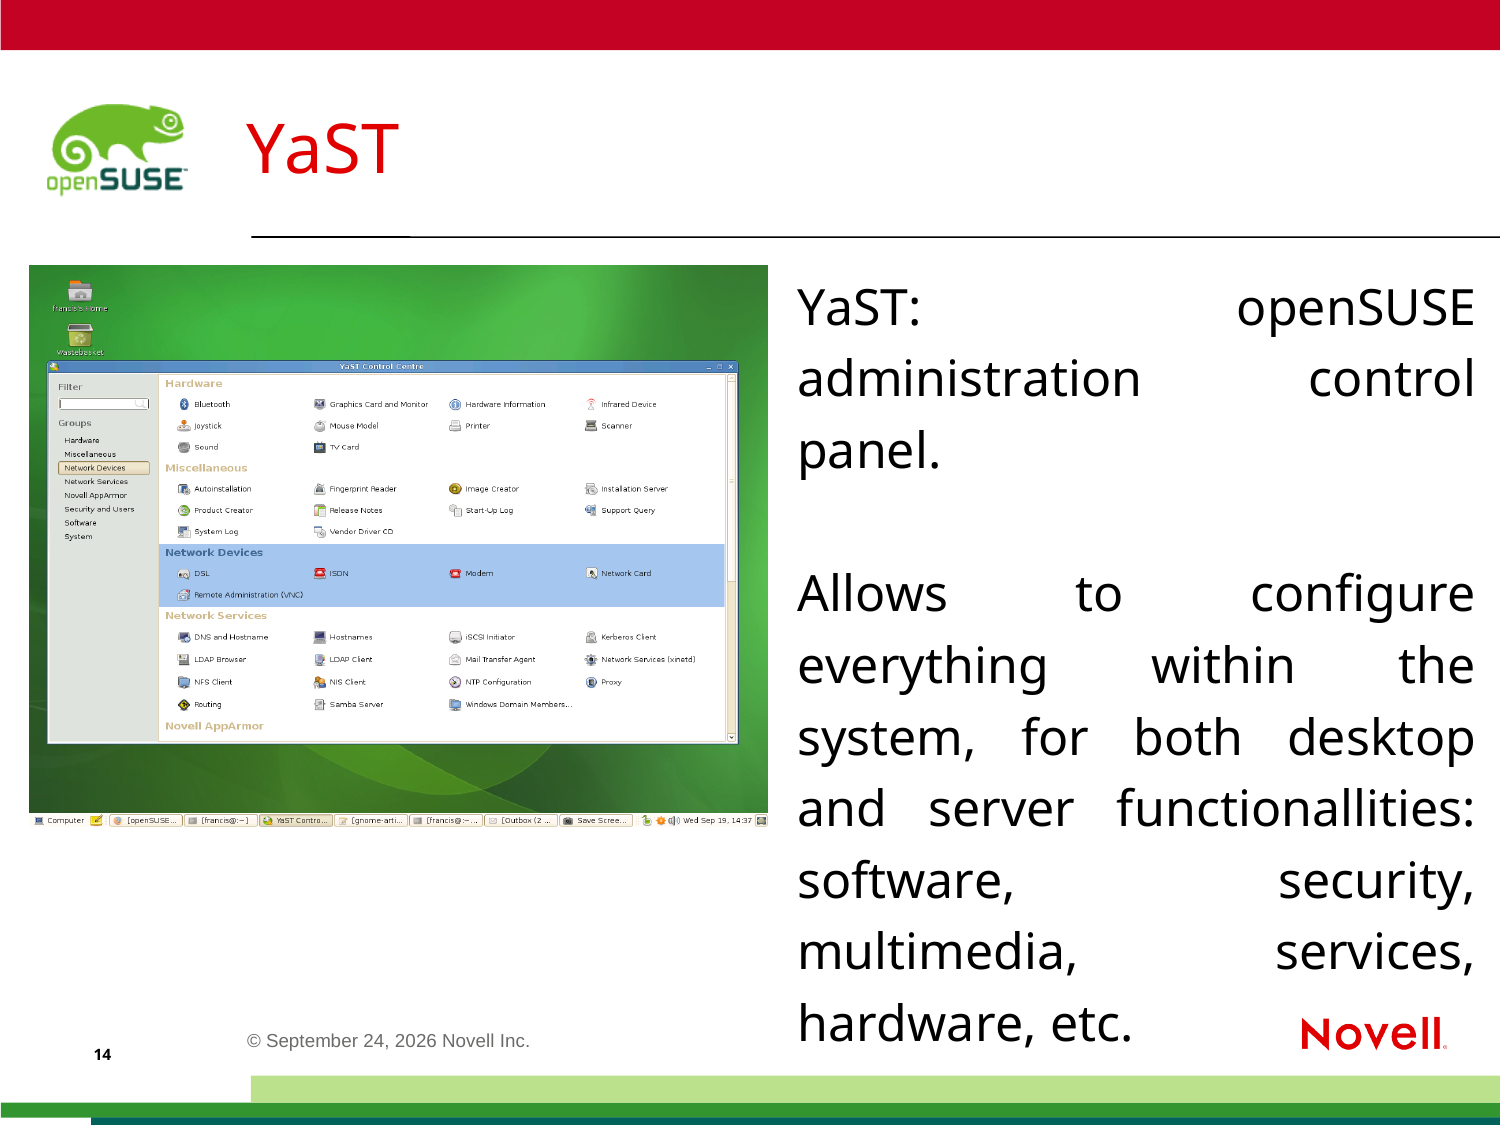

# YaST
YaST: openSUSE administration control panel.
Allows to configure everything within the system, for both desktop and server functionallities: software, security, multimedia, services, hardware, etc.